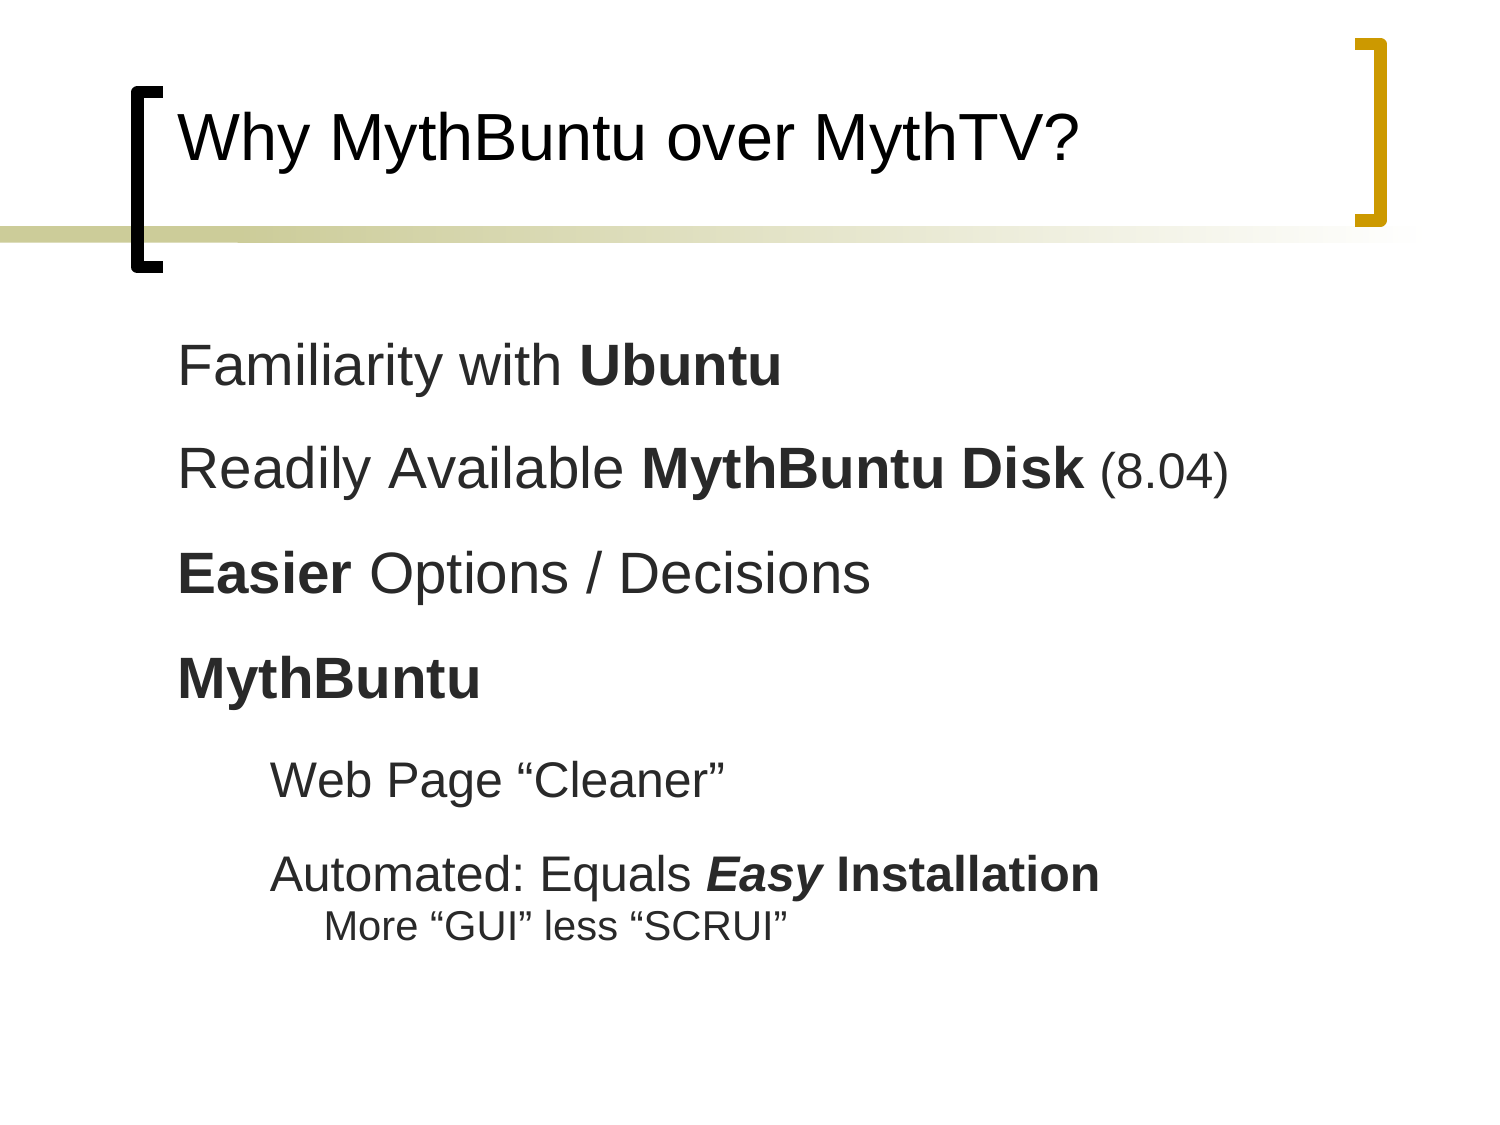

# Why MythBuntu over MythTV?
Familiarity with Ubuntu
Readily Available MythBuntu Disk (8.04)
Easier Options / Decisions
MythBuntu
Web Page “Cleaner”
Automated: Equals Easy Installation More “GUI” less “SCRUI”